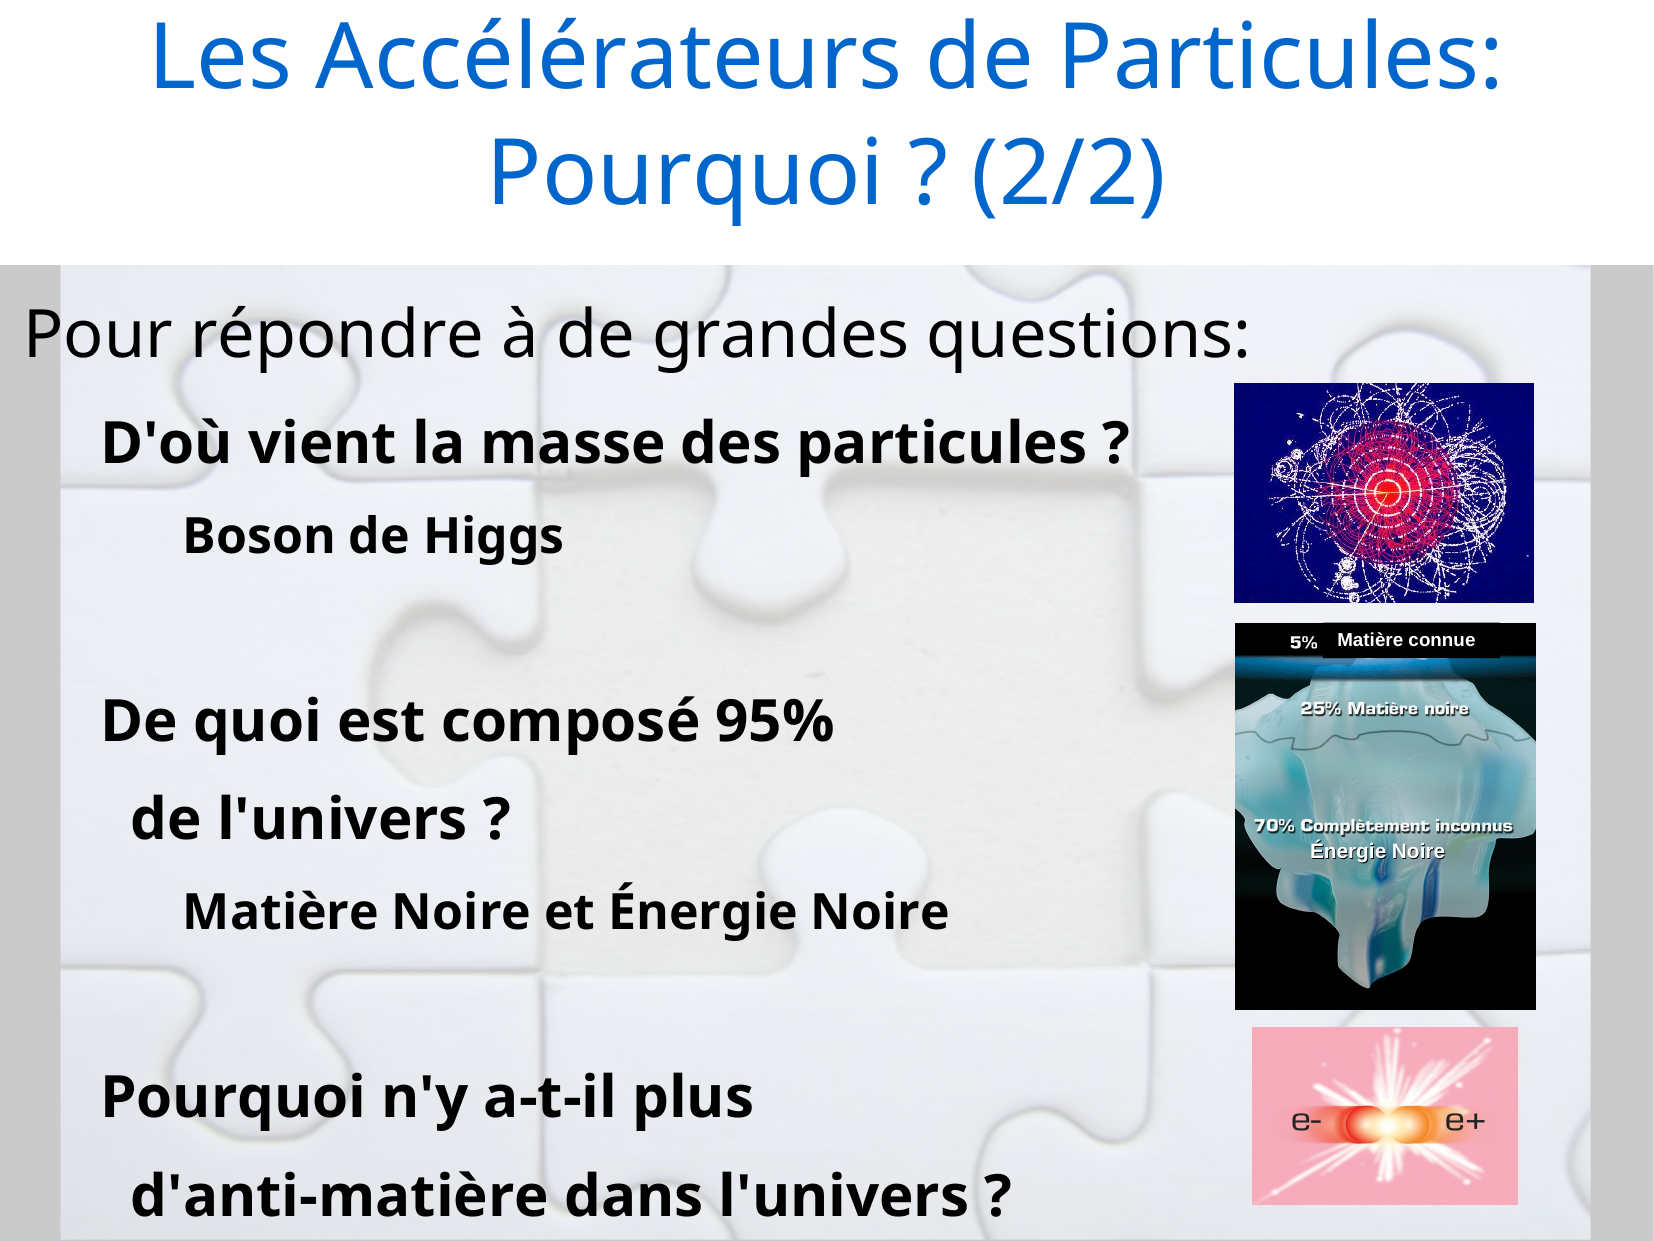

# Les Accélérateurs de Particules: Pourquoi ? (2/2)‏
Pour répondre à de grandes questions:
D'où vient la masse des particules ?
Boson de Higgs
De quoi est composé 95%
 de l'univers ?
Matière Noire et Énergie Noire
Pourquoi n'y a-t-il plus
 d'anti-matière dans l'univers ?
 ...
Matière connue
Énergie Noire
4